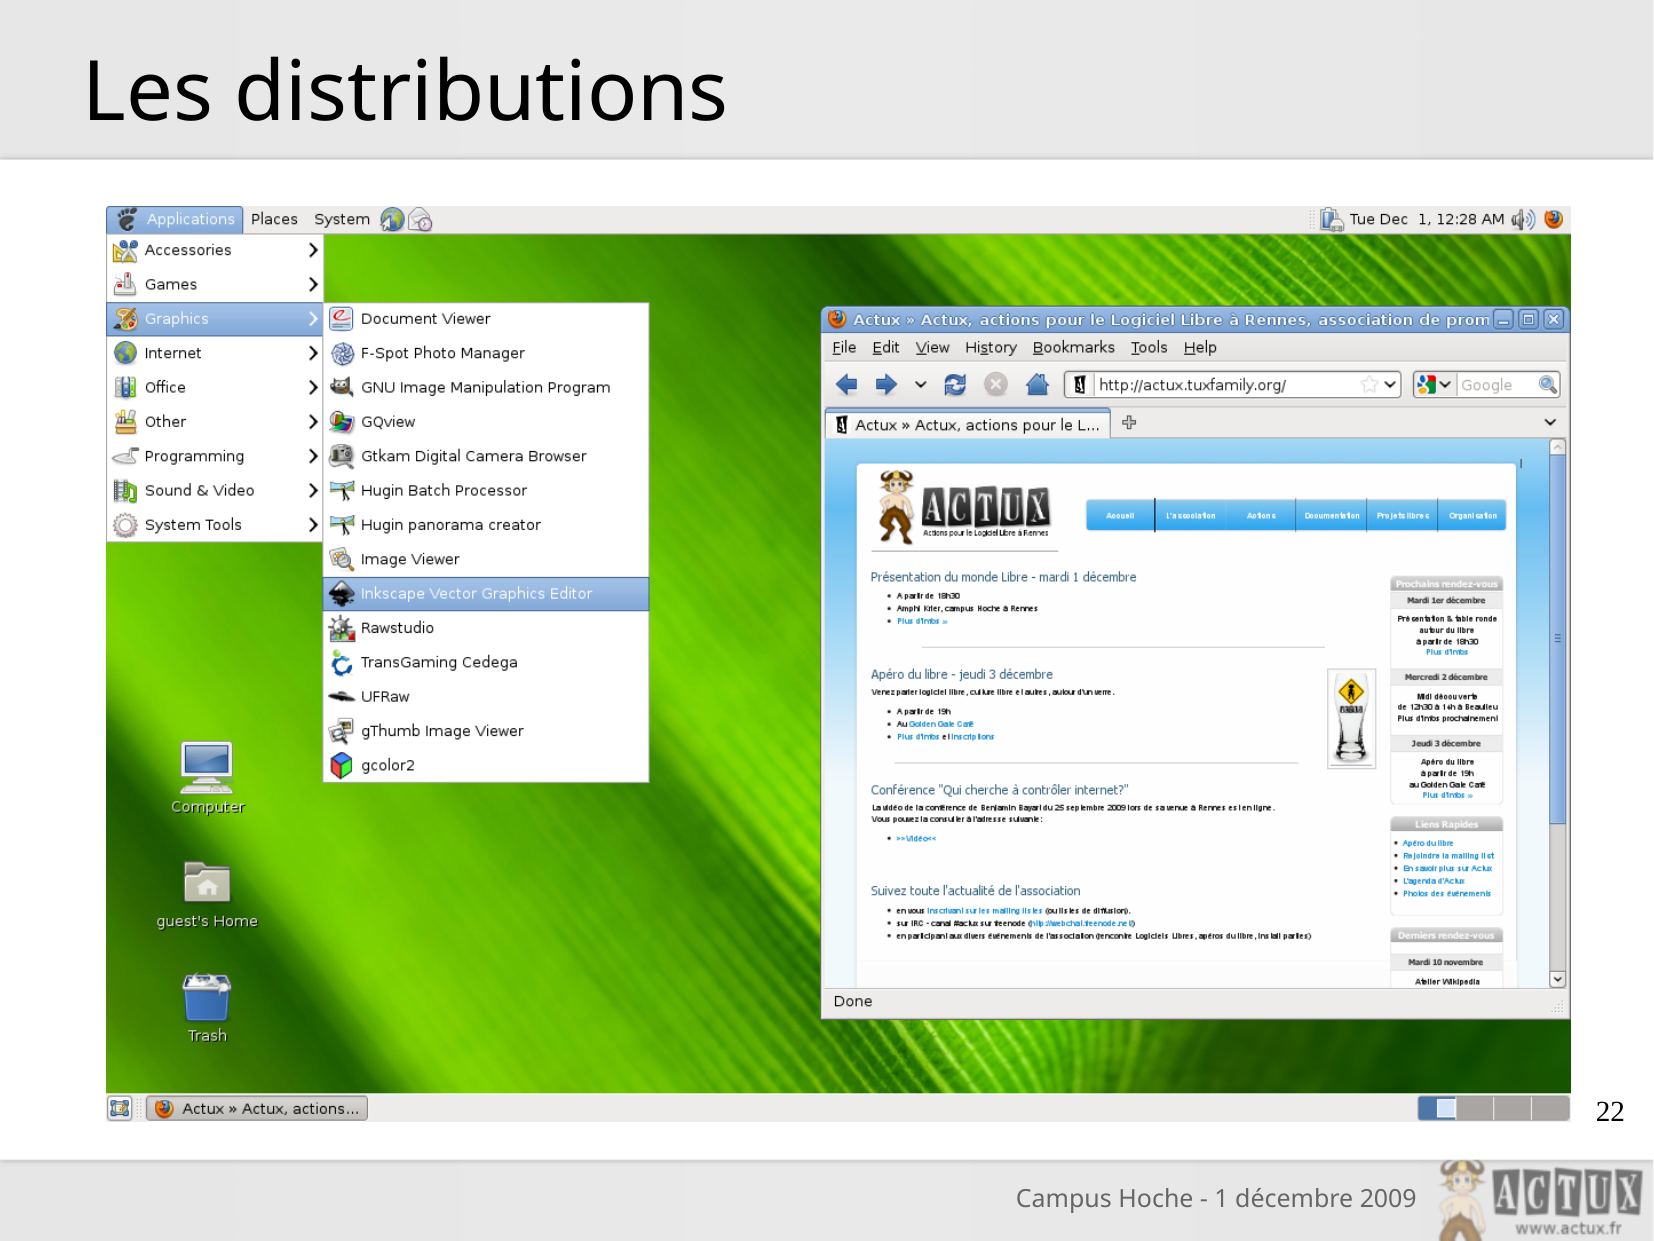

# Les distributions
22
Campus Hoche - 1 décembre 2009